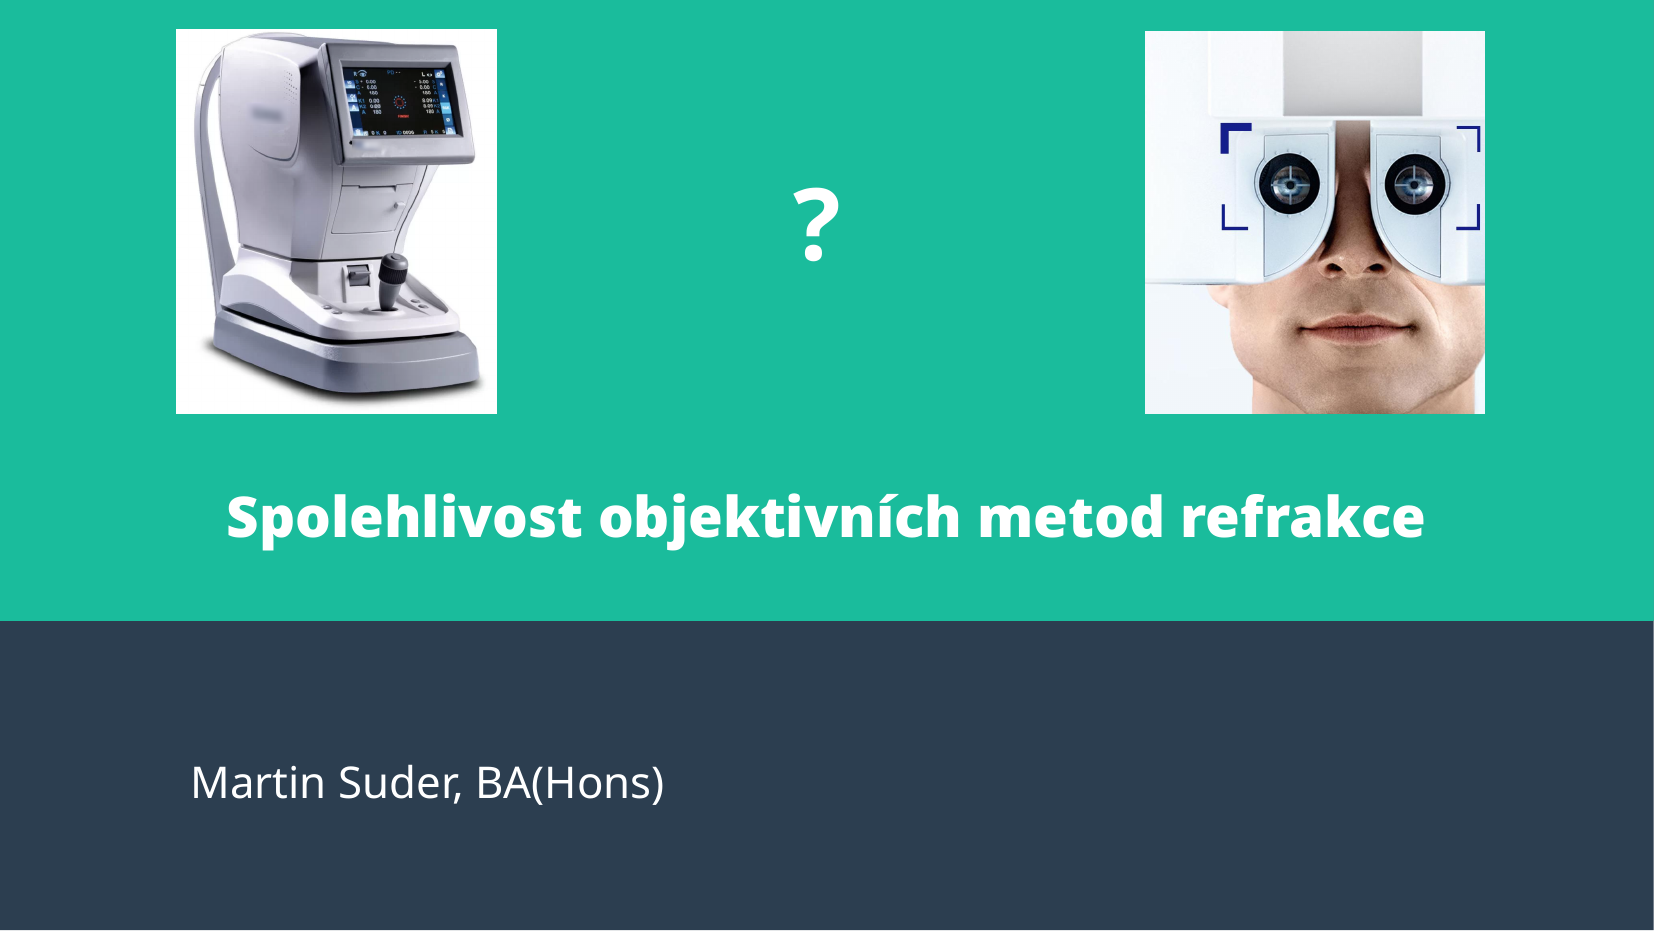

?
# Spolehlivost objektivních metod refrakce
Martin Suder, BA(Hons)